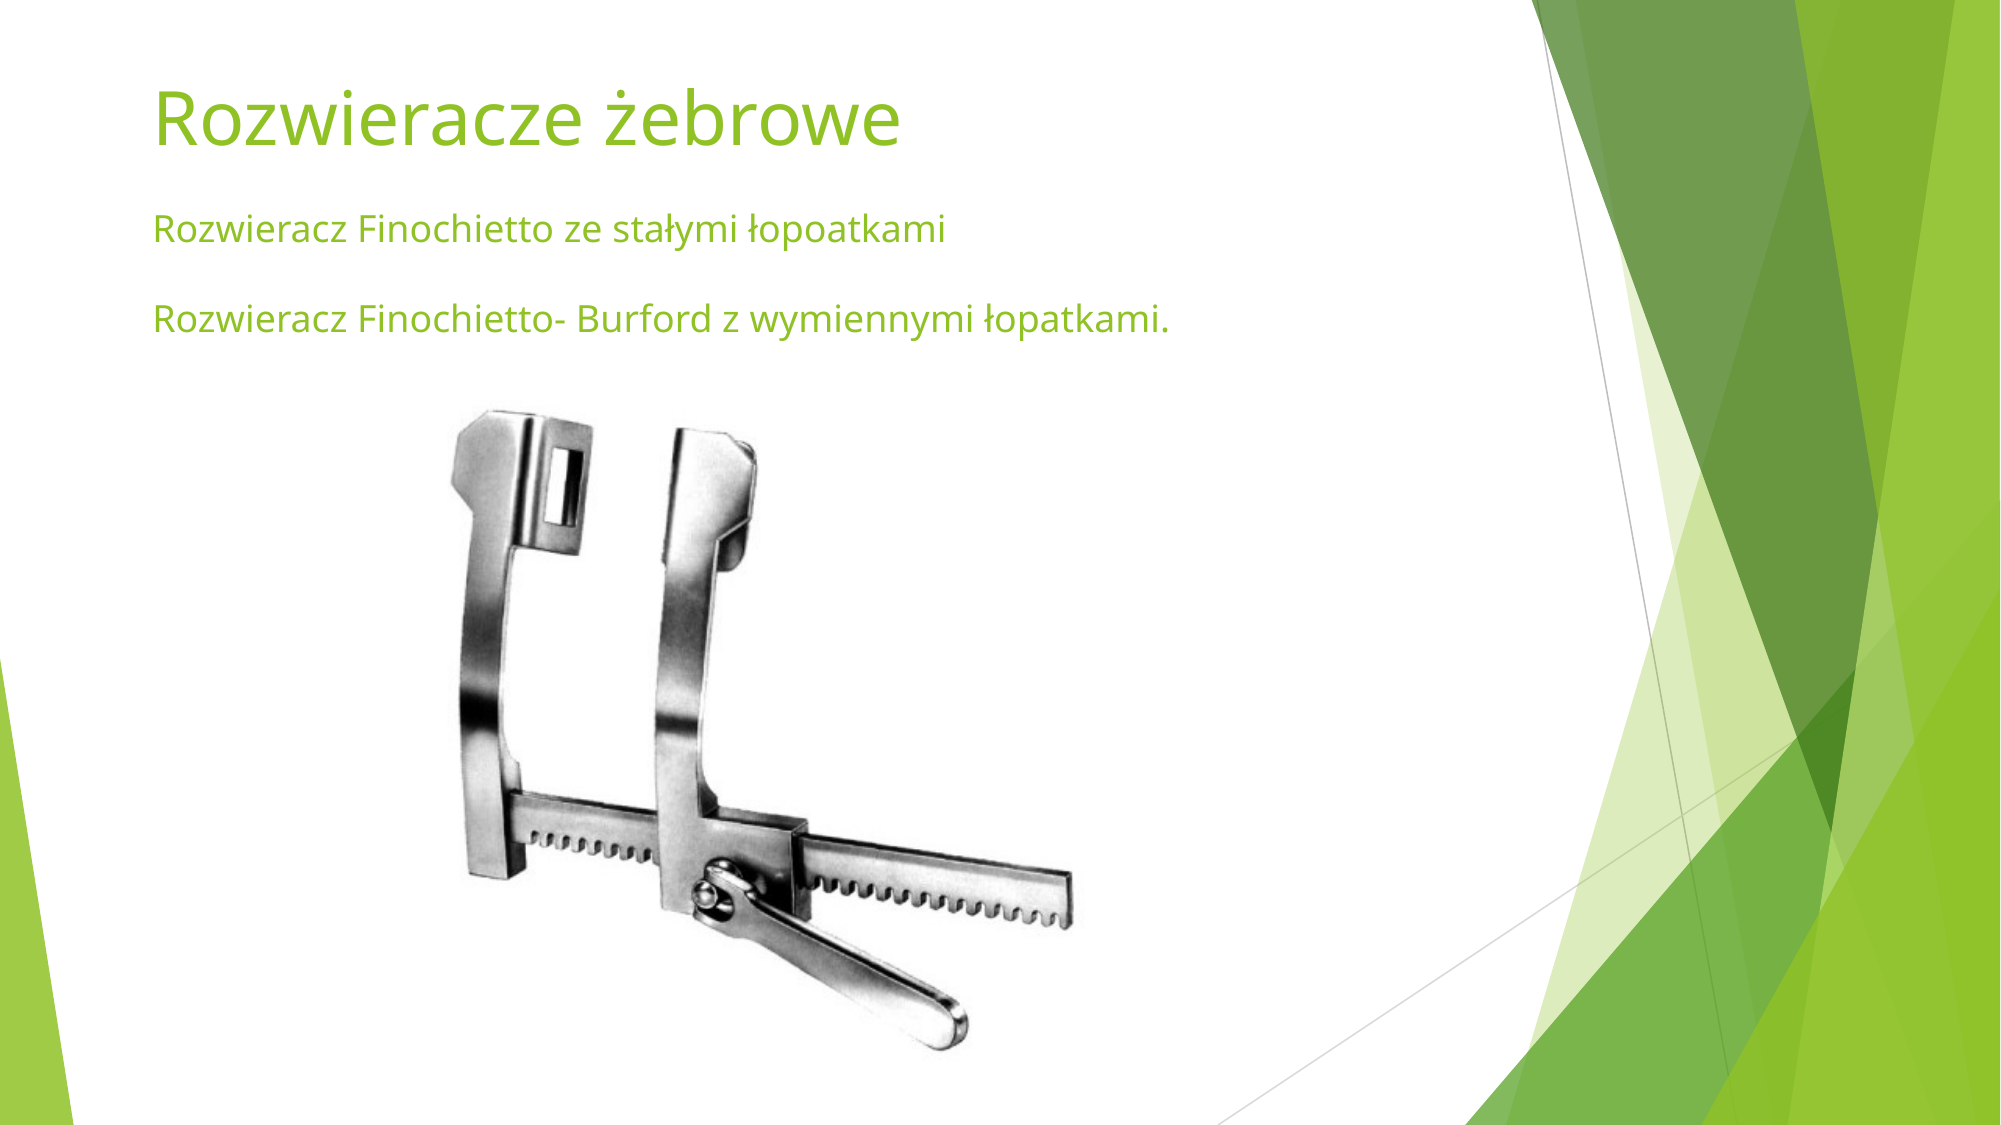

# Rozwieracze żebrowe Rozwieracz Finochietto ze stałymi łopoatkami Rozwieracz Finochietto- Burford z wymiennymi łopatkami.